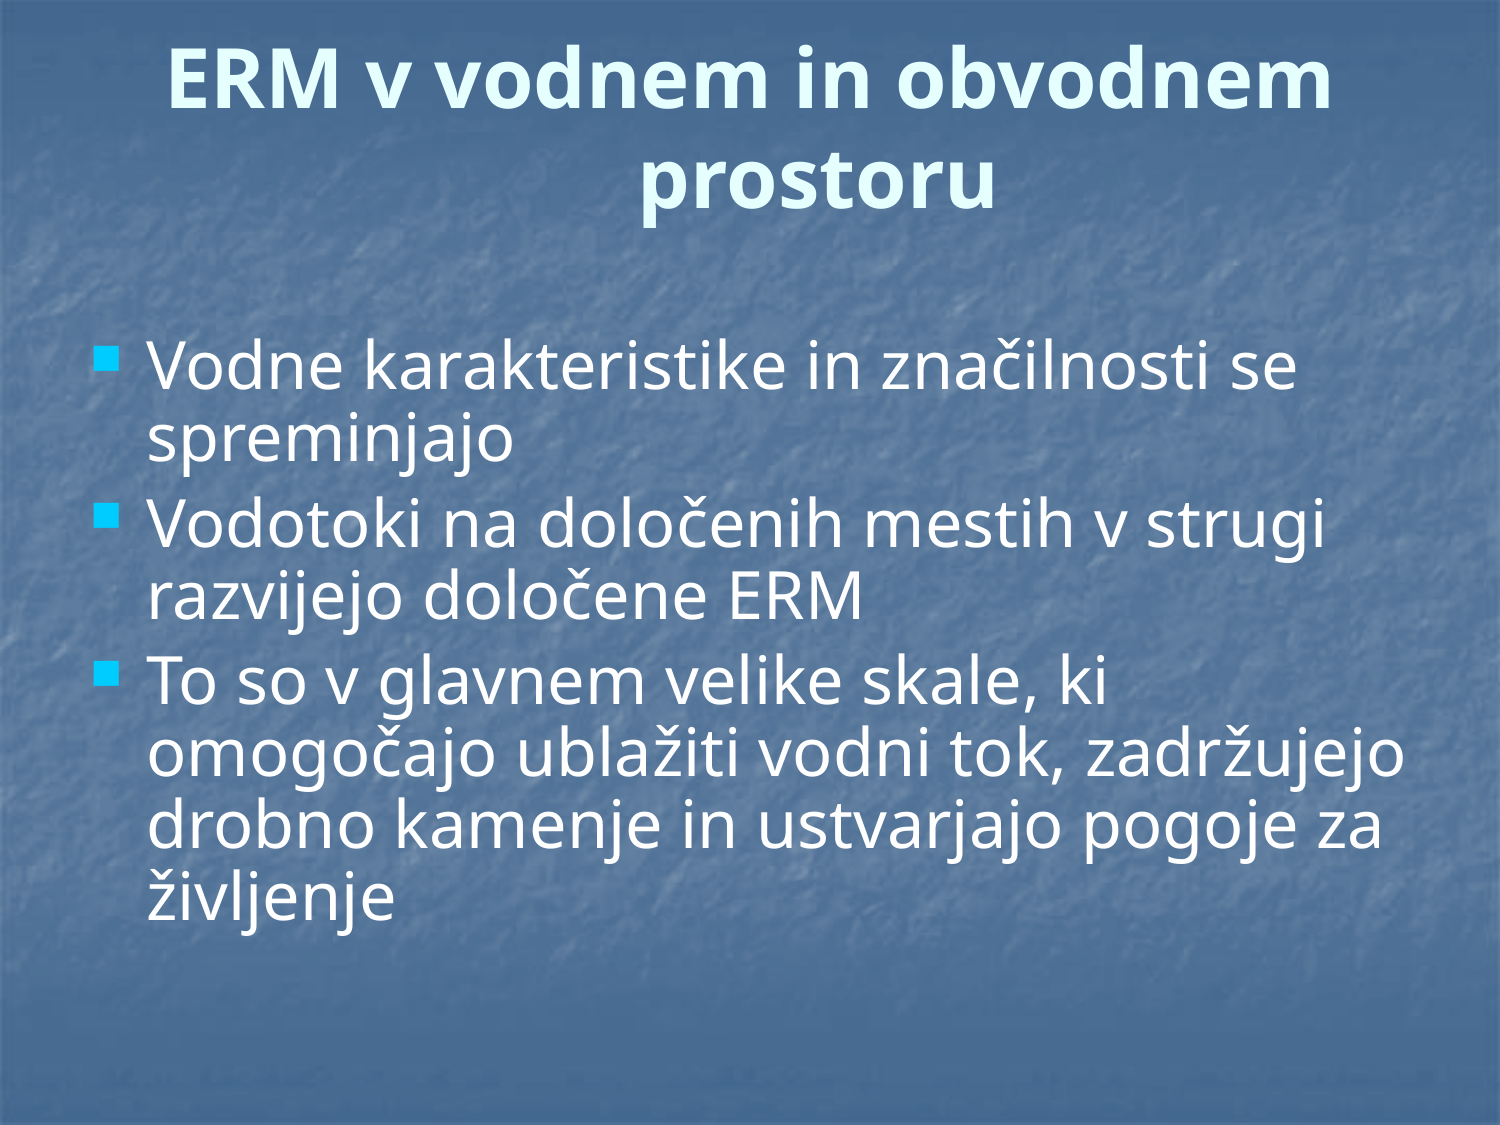

# ERM v vodnem in obvodnem prostoru
Vodne karakteristike in značilnosti se spreminjajo
Vodotoki na določenih mestih v strugi razvijejo določene ERM
To so v glavnem velike skale, ki omogočajo ublažiti vodni tok, zadržujejo drobno kamenje in ustvarjajo pogoje za življenje